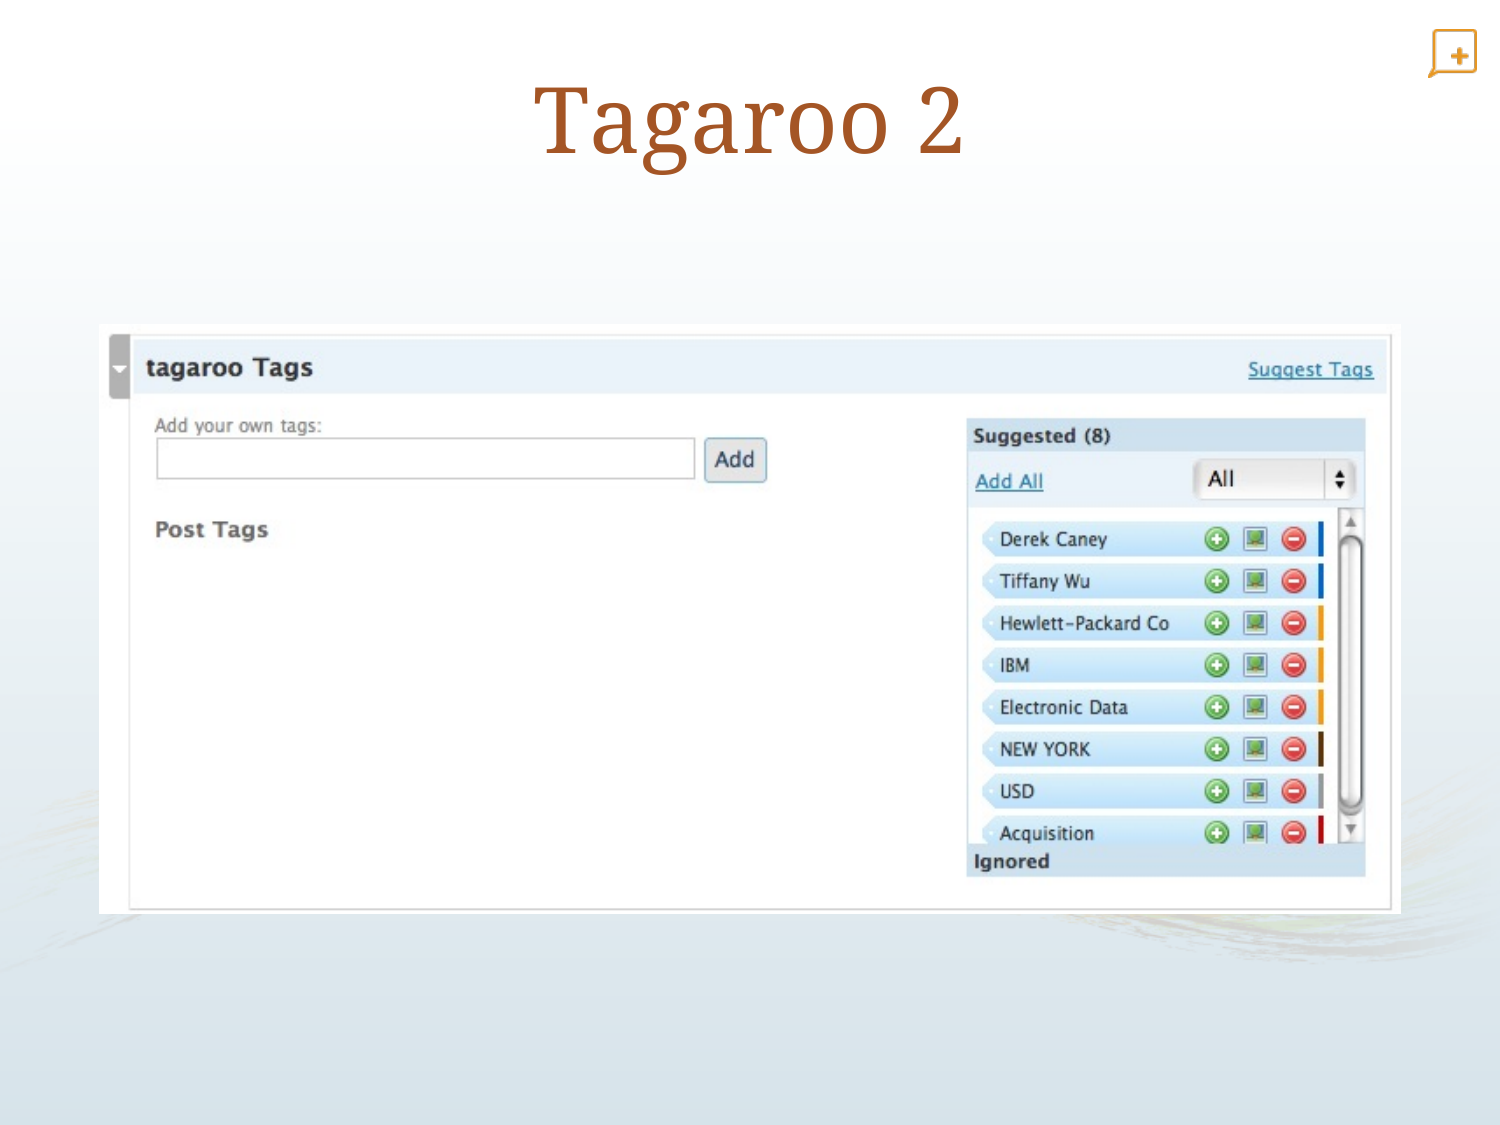

# Tagaroo 2
Discovers interesting keywords, offers links on click